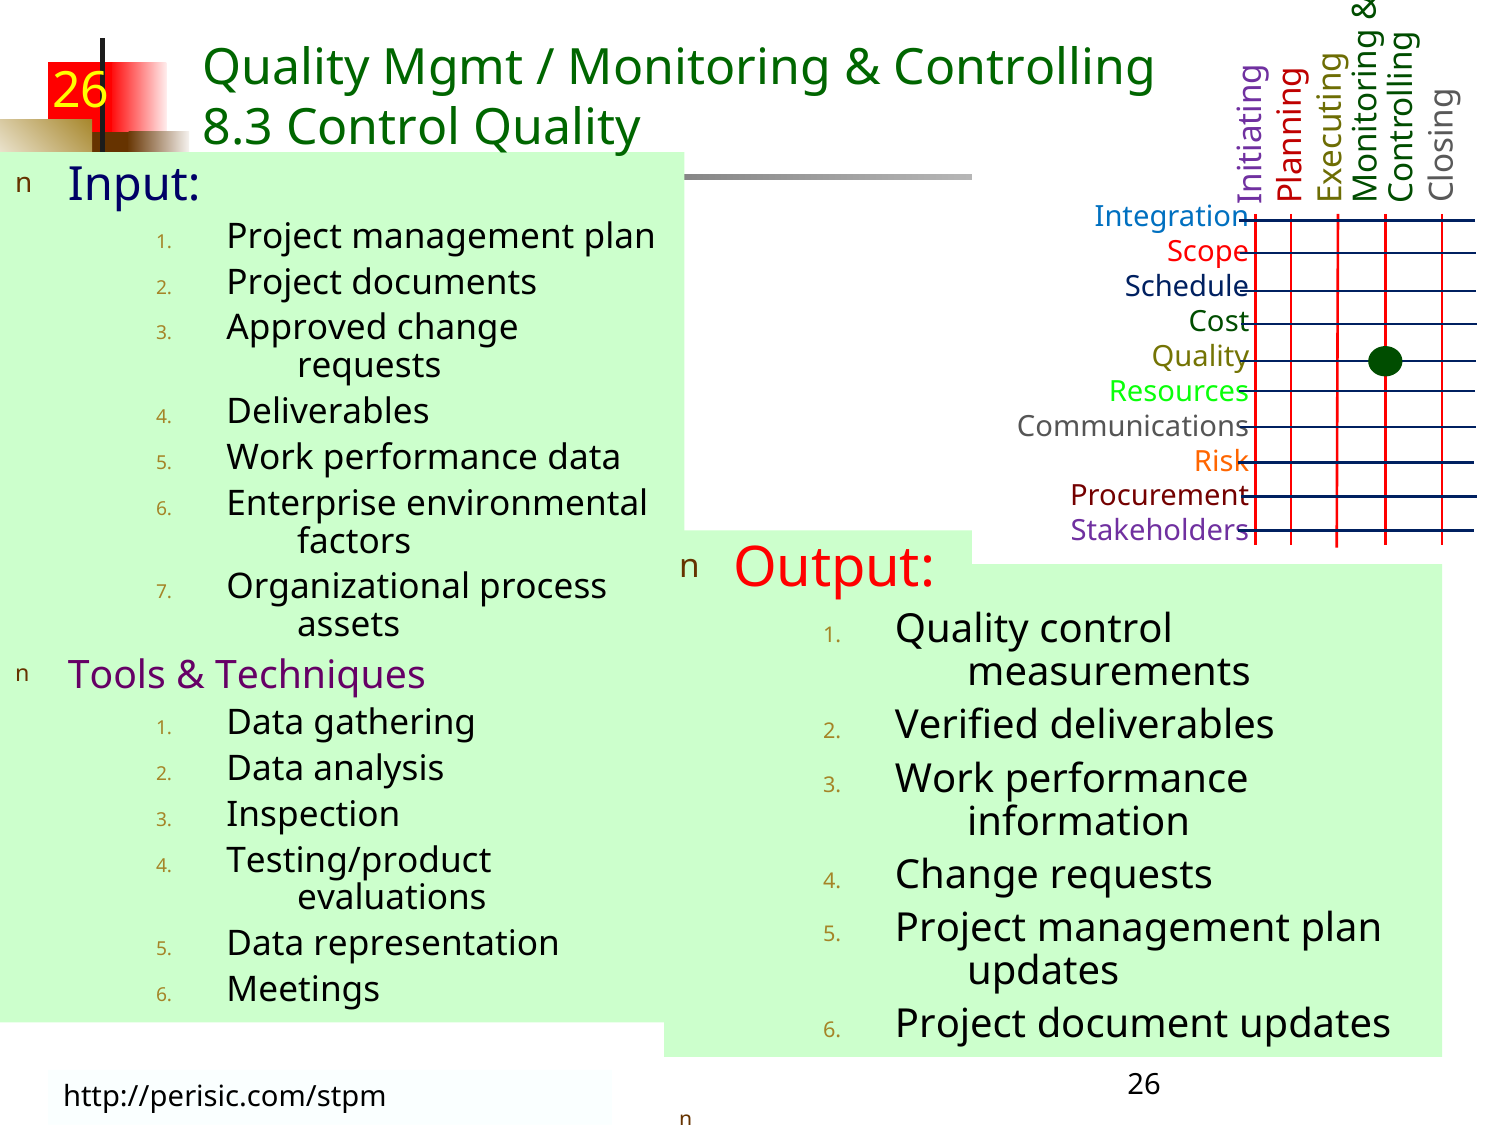

Initiating
Planning
Executing
Monitoring &
Controlling
Closing
Integration
Scope
Schedule
Cost
Quality
Resources
Communications
Risk
Procurement
Stakeholders
Quality Mgmt / Monitoring & Controlling
8.3 Control Quality
# Input:
Project management plan
Project documents
Approved change requests
Deliverables
Work performance data
Enterprise environmental factors
Organizational process assets
Tools & Techniques
Data gathering
Data analysis
Inspection
Testing/product evaluations
Data representation
Meetings
Output:
Quality control measurements
Verified deliverables
Work performance information
Change requests
Project management plan updates
Project document updates
25
http://perisic.com/stpm